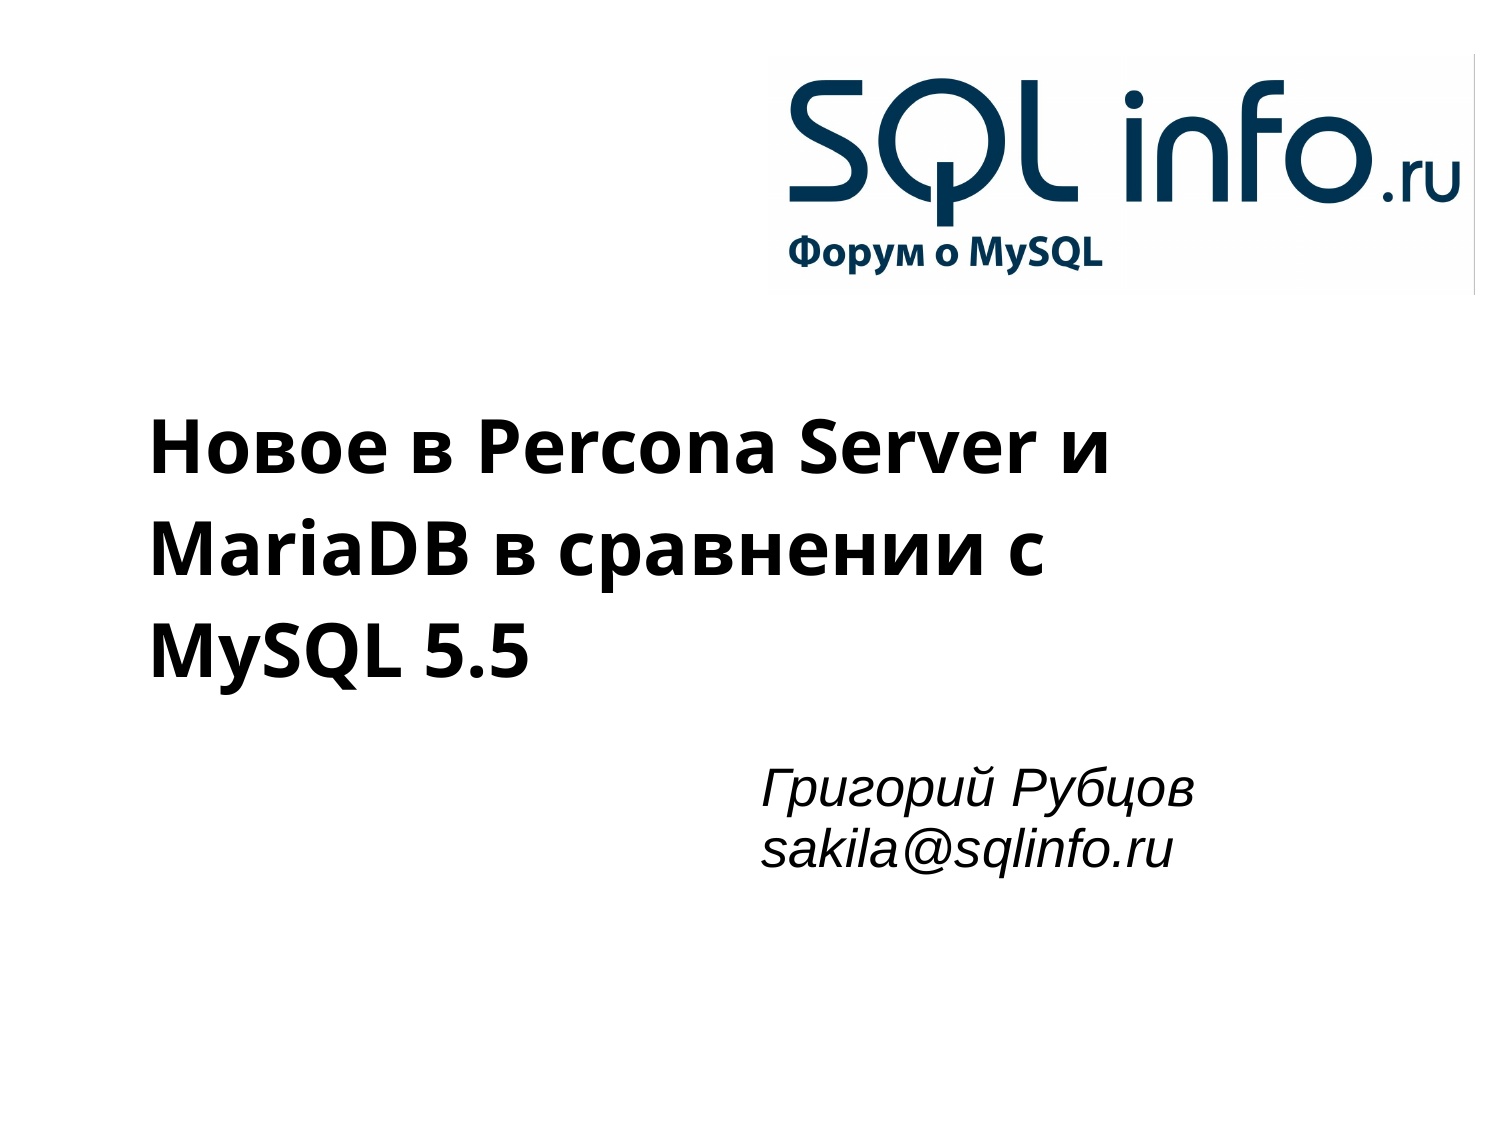

# Новое в Percona Server и MariaDB в сравнении с MySQL 5.5
Григорий Рубцов
sakila@sqlinfo.ru
10 апреля 2012 г.
1